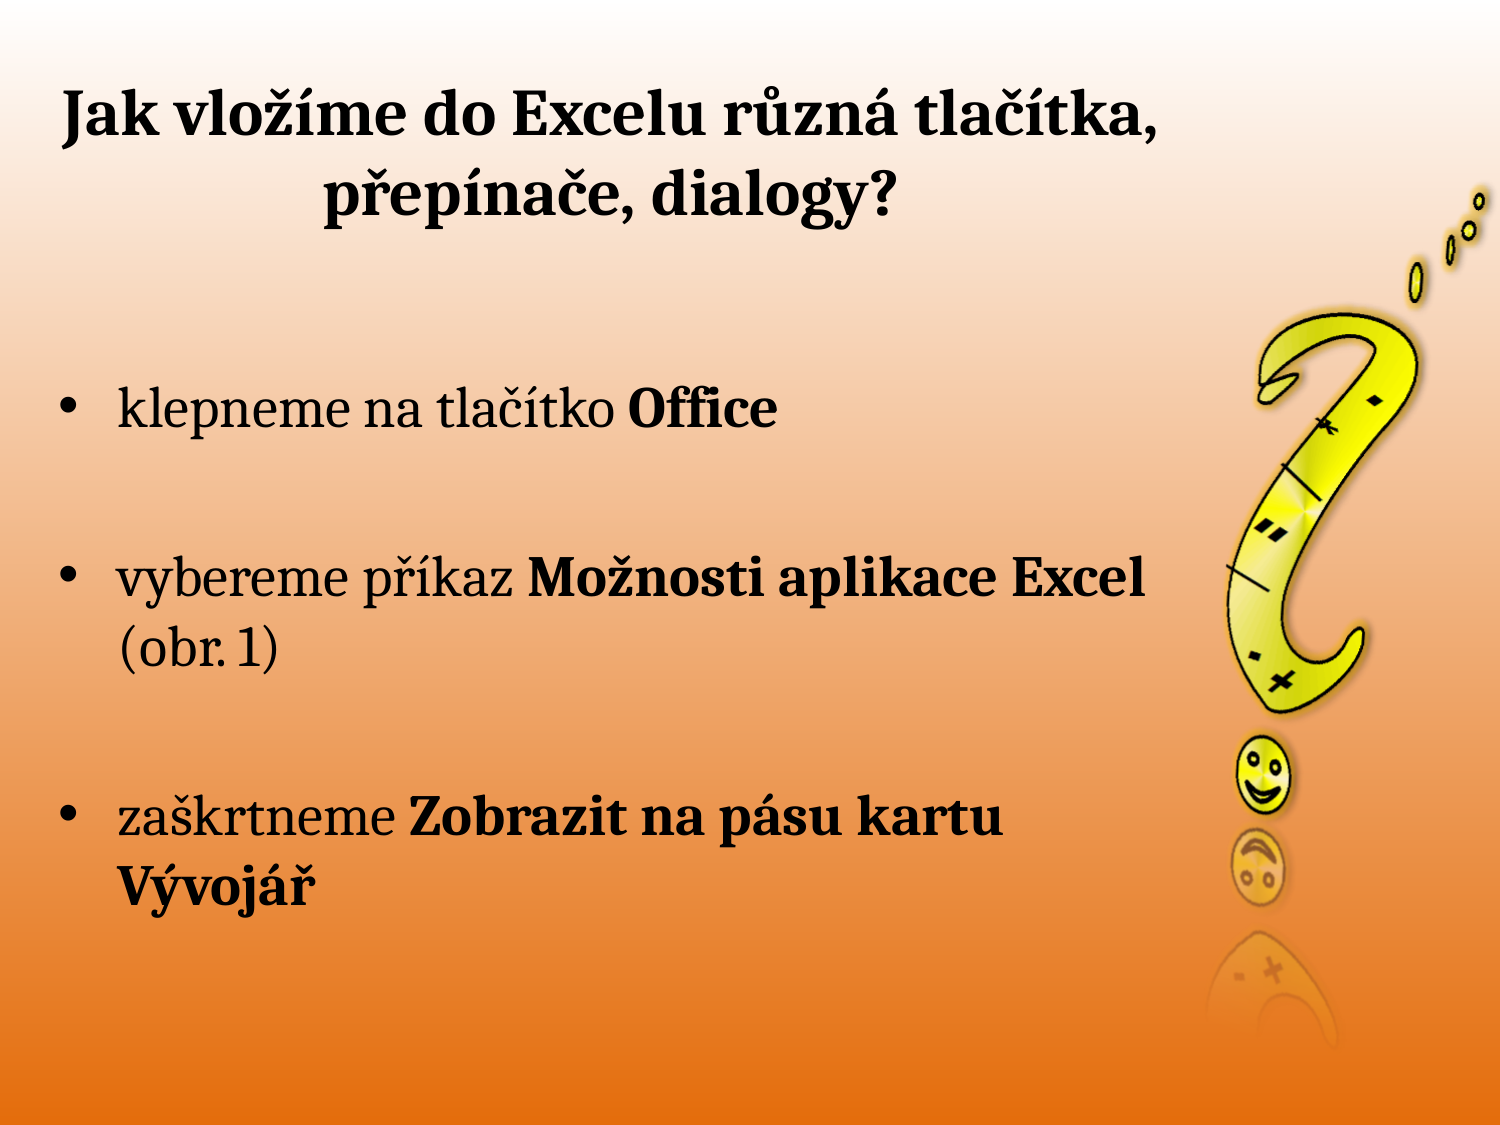

# Jak vložíme do Excelu různá tlačítka, přepínače, dialogy?
klepneme na tlačítko Office
vybereme příkaz Možnosti aplikace Excel (obr. 1)
zaškrtneme Zobrazit na pásu kartu Vývojář